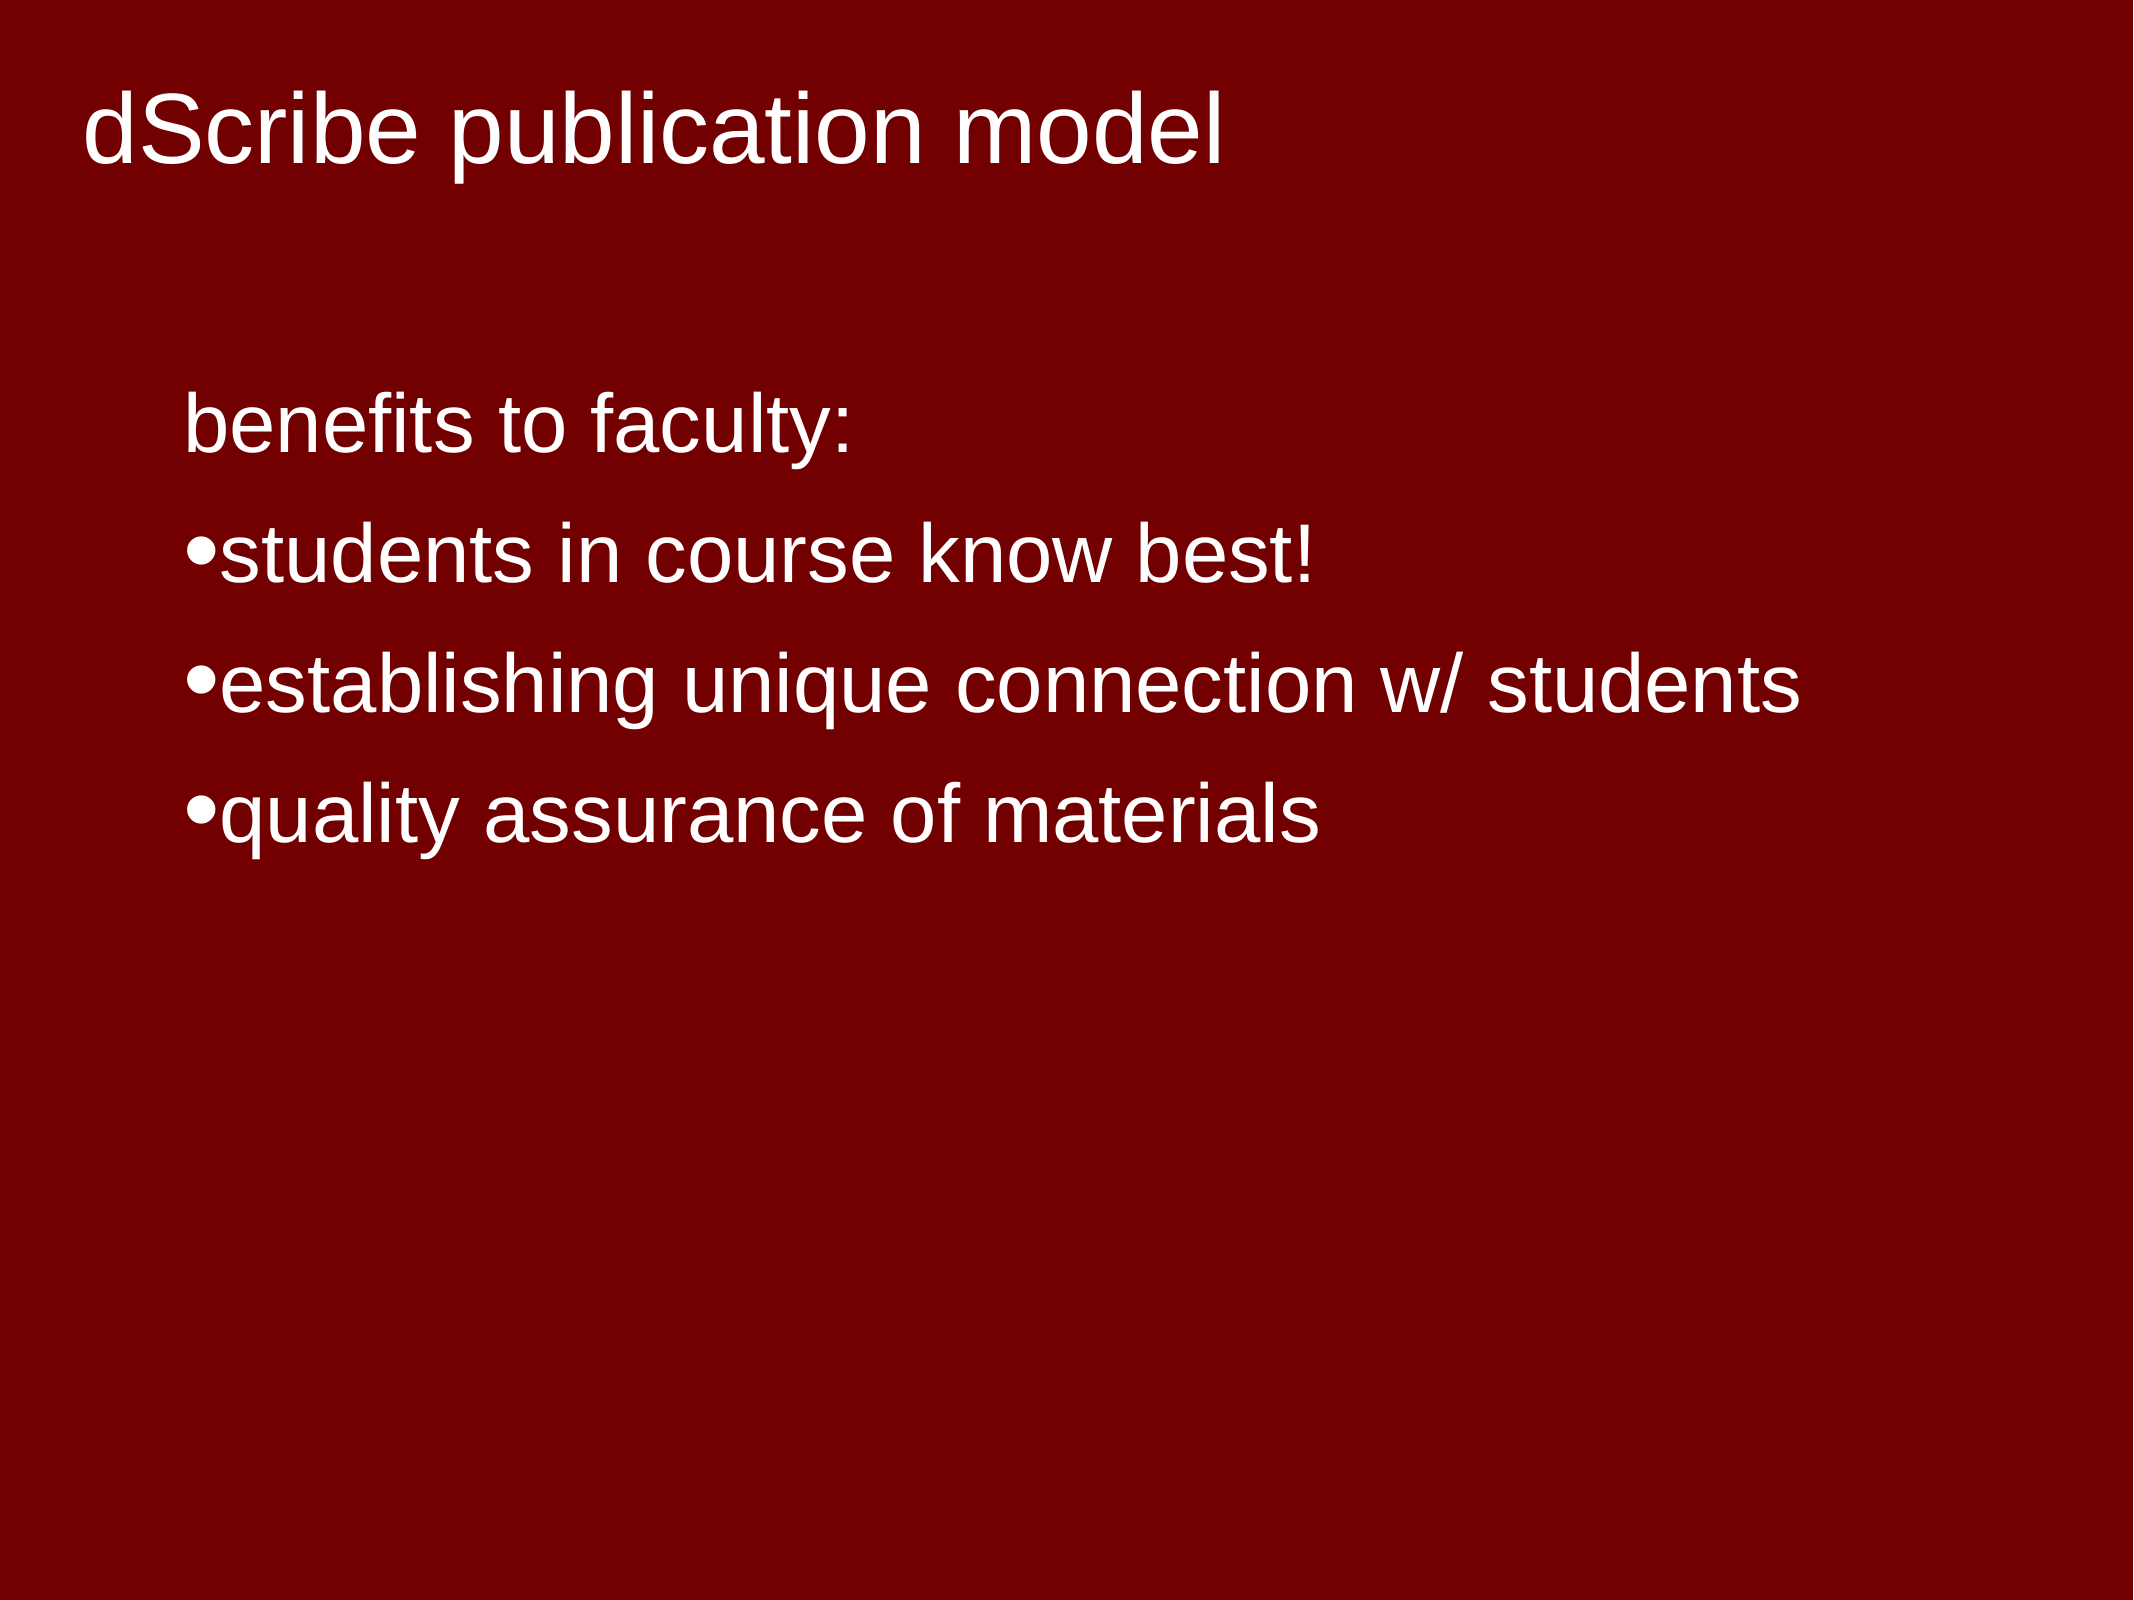

dScribe publication model
benefits to faculty:
students in course know best!
establishing unique connection w/ students
quality assurance of materials